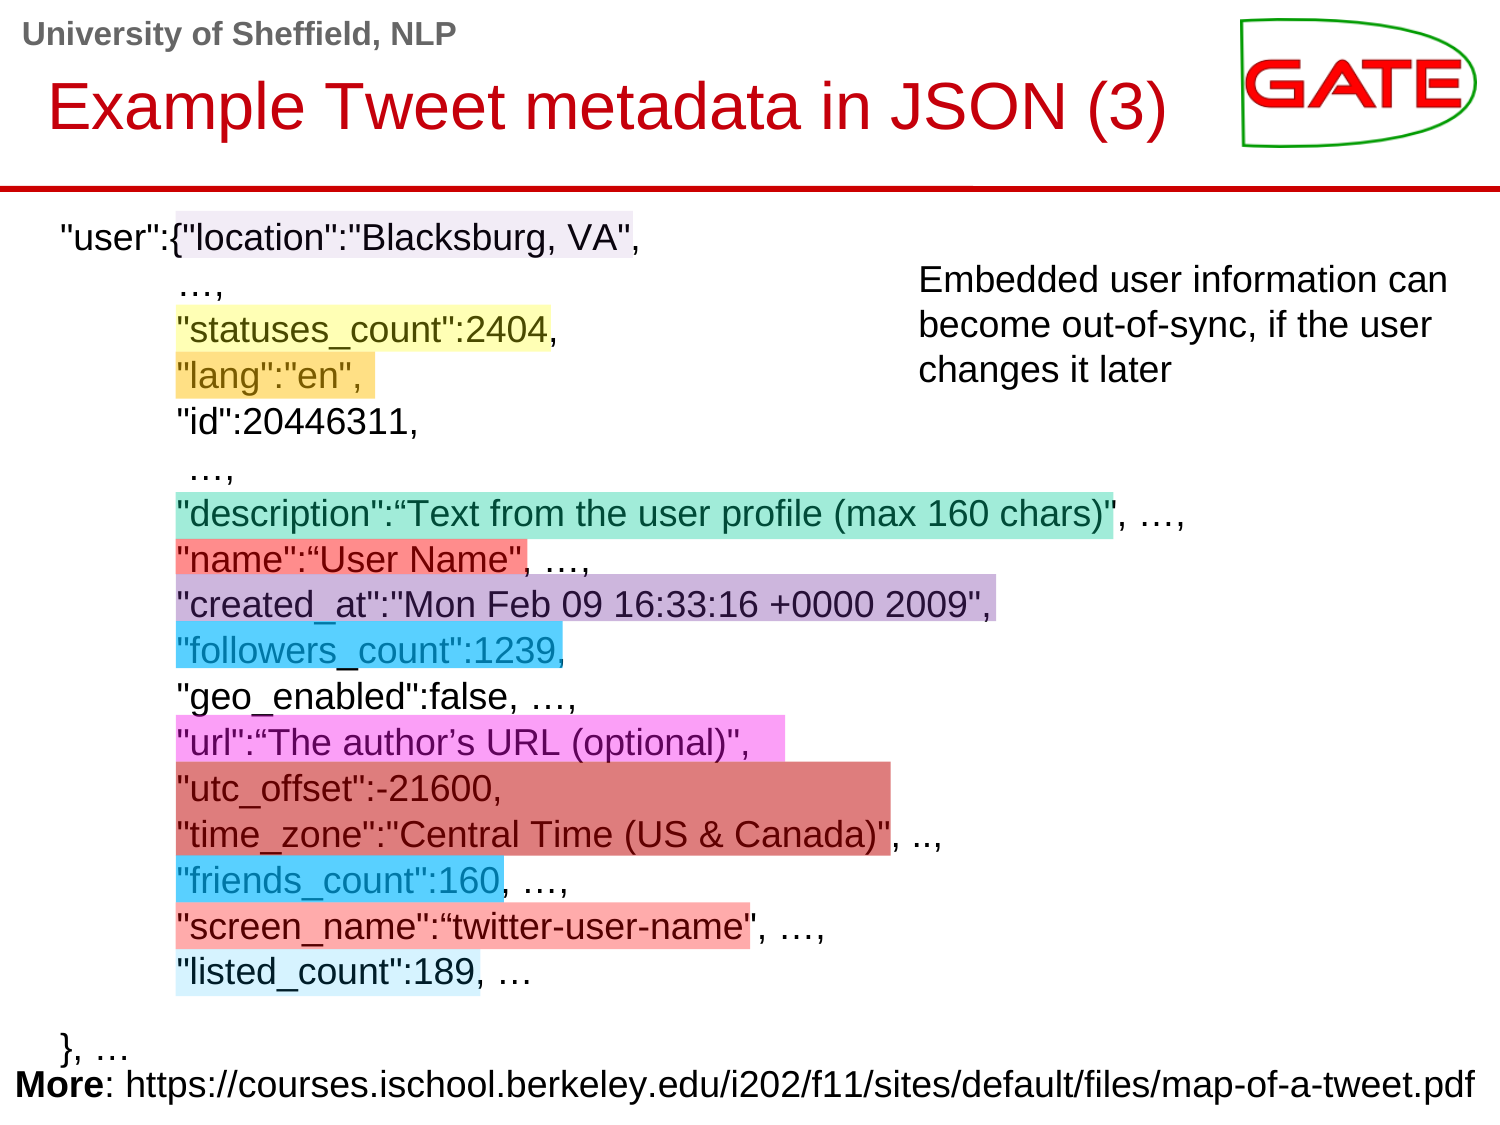

Example Tweet metadata in JSON (3)
 "user":{"location":"Blacksburg, VA",
 …,
 "statuses_count":2404,
 "lang":"en",
 "id":20446311,
 …,
 "description":“Text from the user profile (max 160 chars)", …,
 "name":“User Name", …,
 "created_at":"Mon Feb 09 16:33:16 +0000 2009",
 "followers_count":1239,
 "geo_enabled":false, …,
 "url":“The author’s URL (optional)",
 "utc_offset":-21600,
 "time_zone":"Central Time (US & Canada)", ..,
 "friends_count":160, …,
 "screen_name":“twitter-user-name", …,
 "listed_count":189, …
 }, …
Embedded user information can
become out-of-sync, if the user
changes it later
More: https://courses.ischool.berkeley.edu/i202/f11/sites/default/files/map-of-a-tweet.pdf